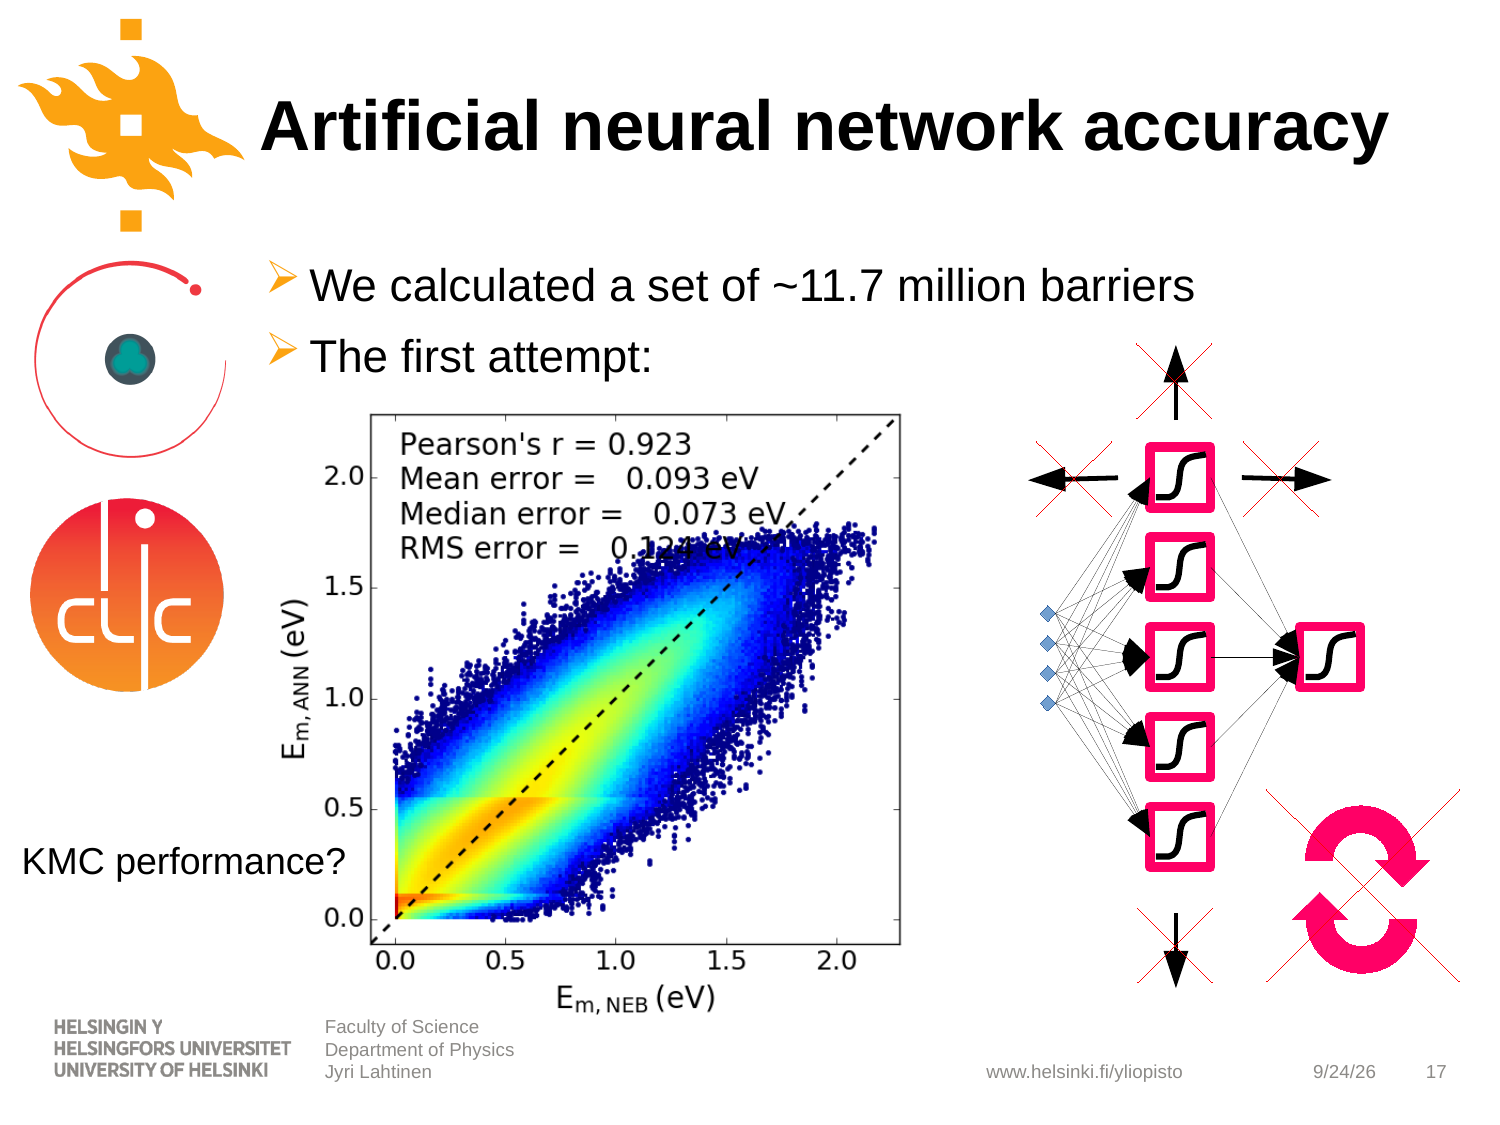

# Artificial neural network accuracy
We calculated a set of ~11.7 million barriers
The first attempt:
KMC performance?
Faculty of Science
Department of Physics
Jyri Lahtinen